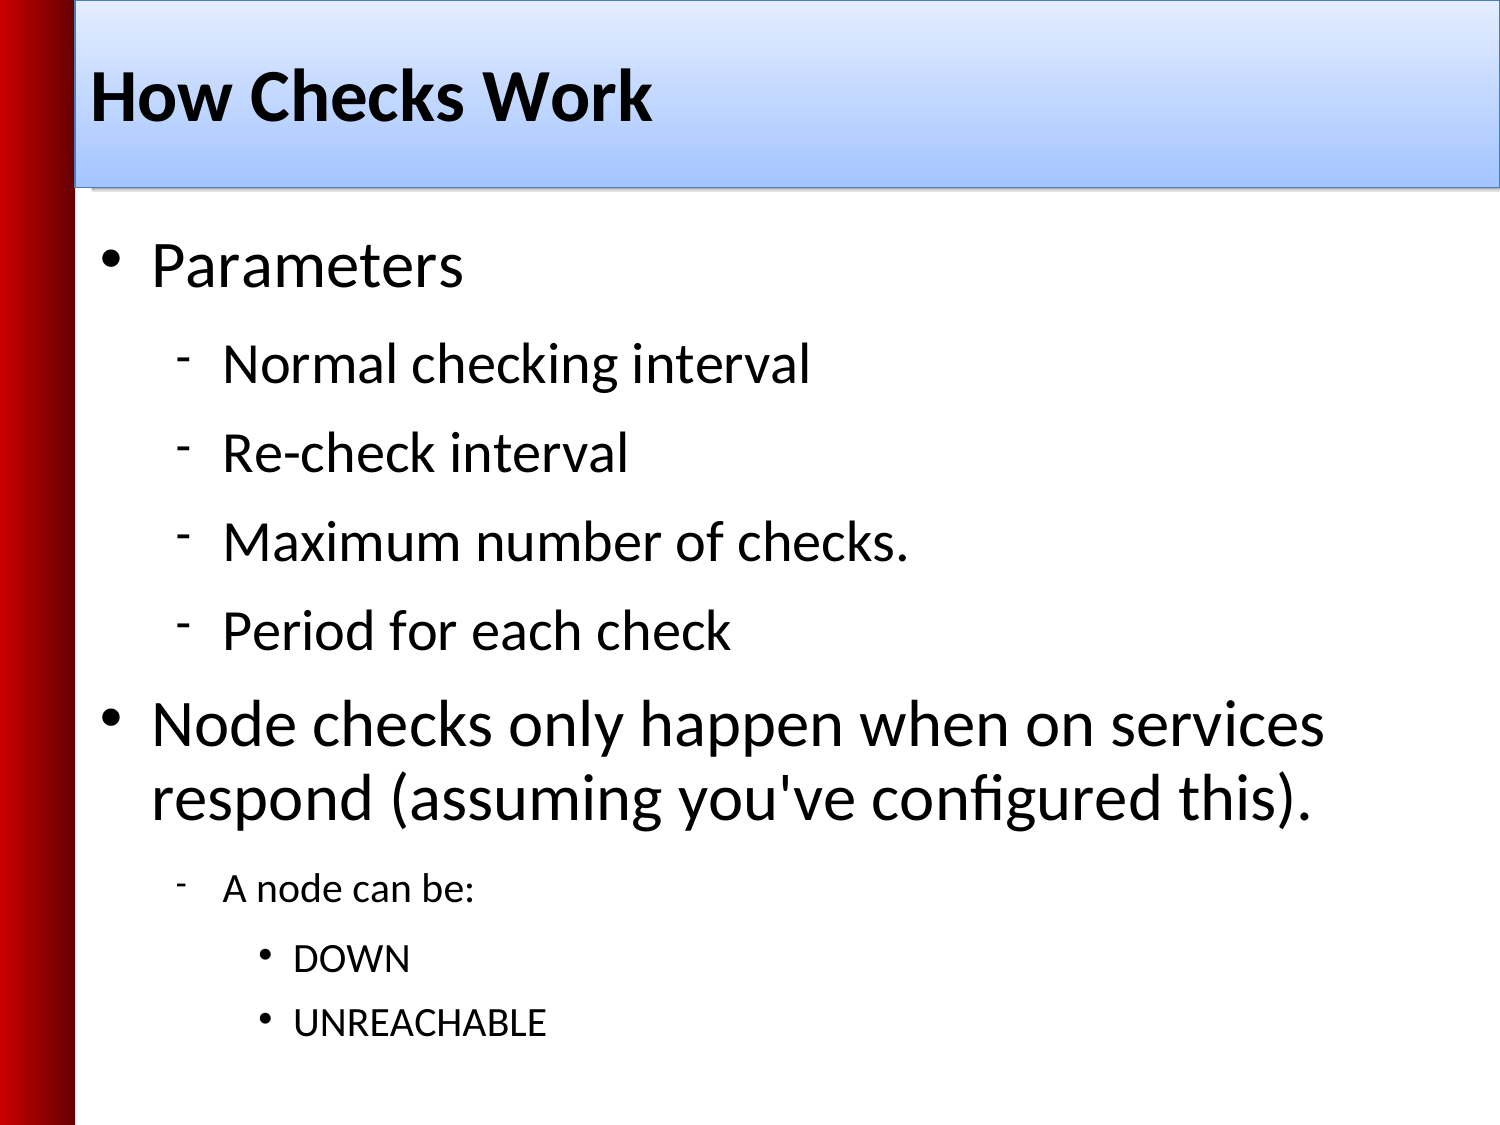

How Checks Work
Parameters
Normal checking interval
Re-check interval
Maximum number of checks.
Period for each check
Node checks only happen when on services respond (assuming you've configured this).
A node can be:
DOWN
UNREACHABLE